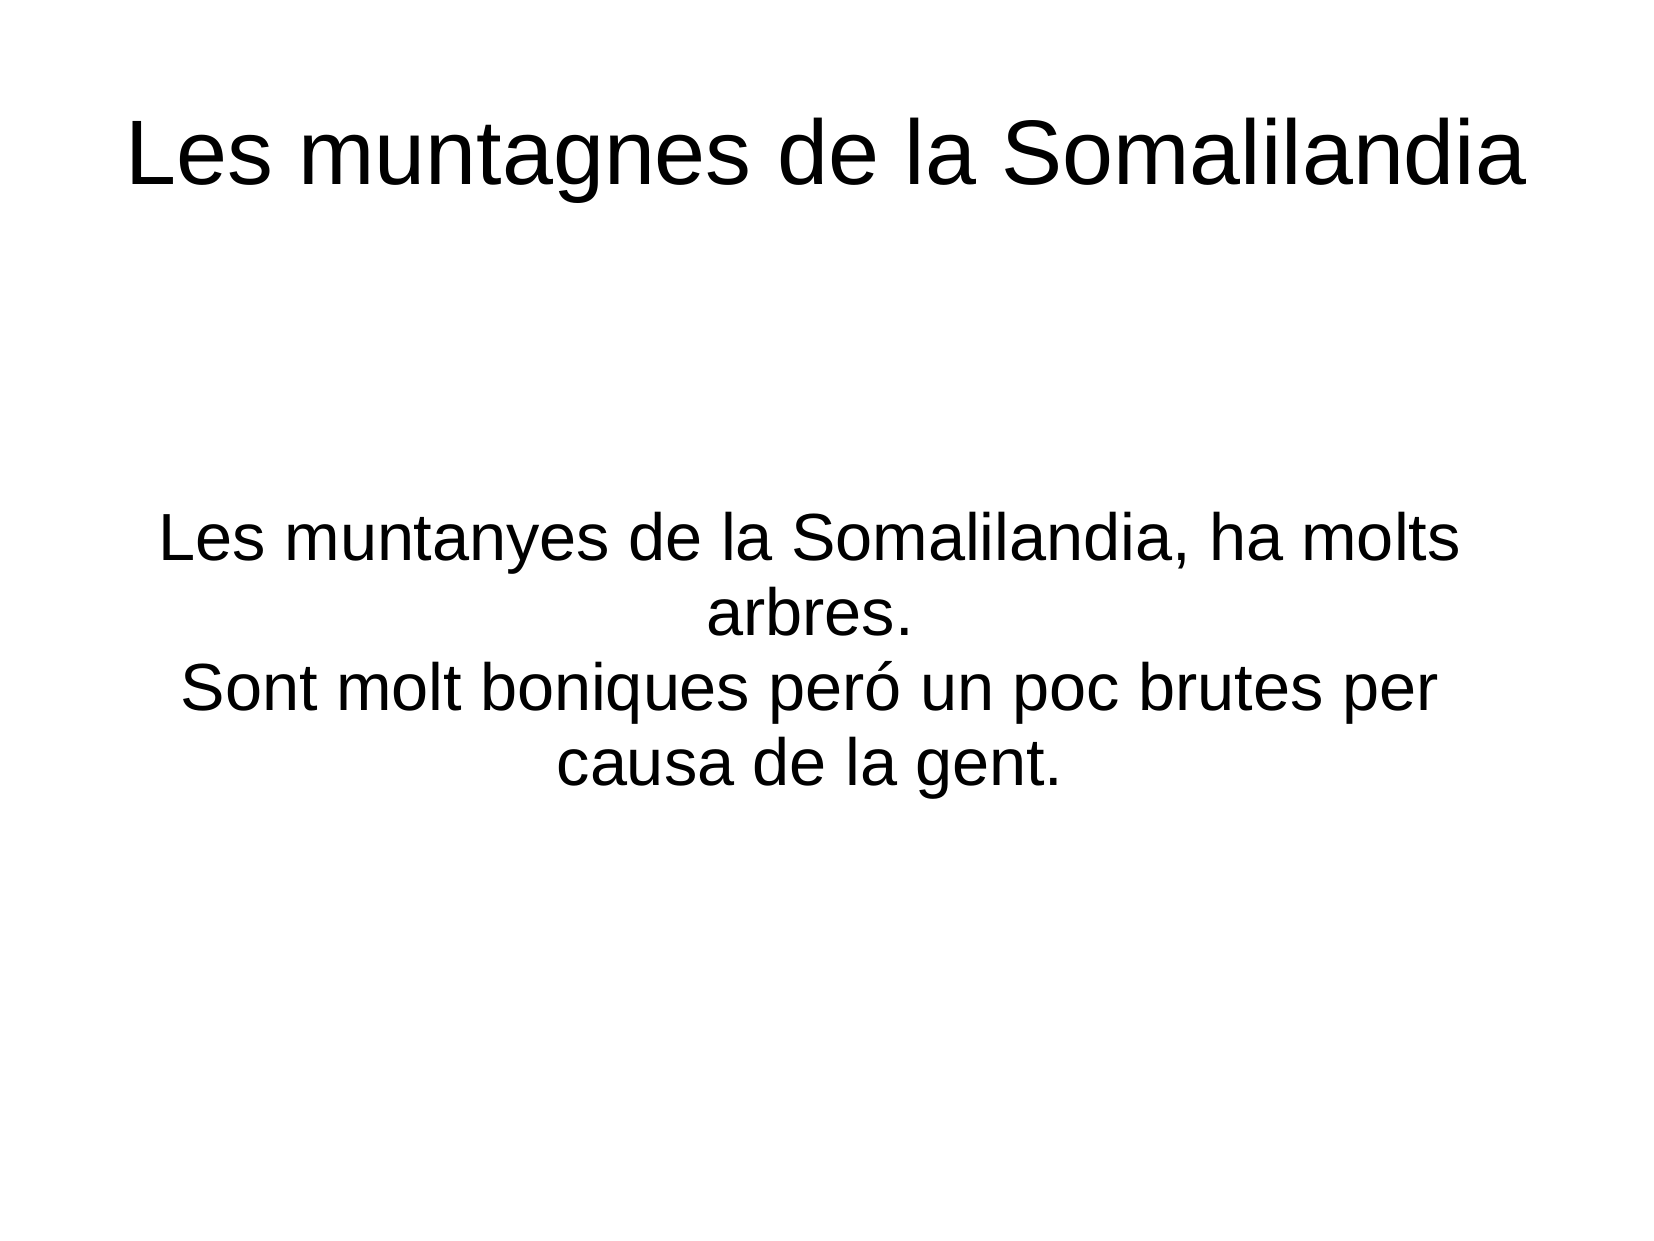

# Les muntagnes de la Somalilandia
Les muntanyes de la Somalilandia, ha molts arbres.
Sont molt boniques peró un poc brutes per causa de la gent.